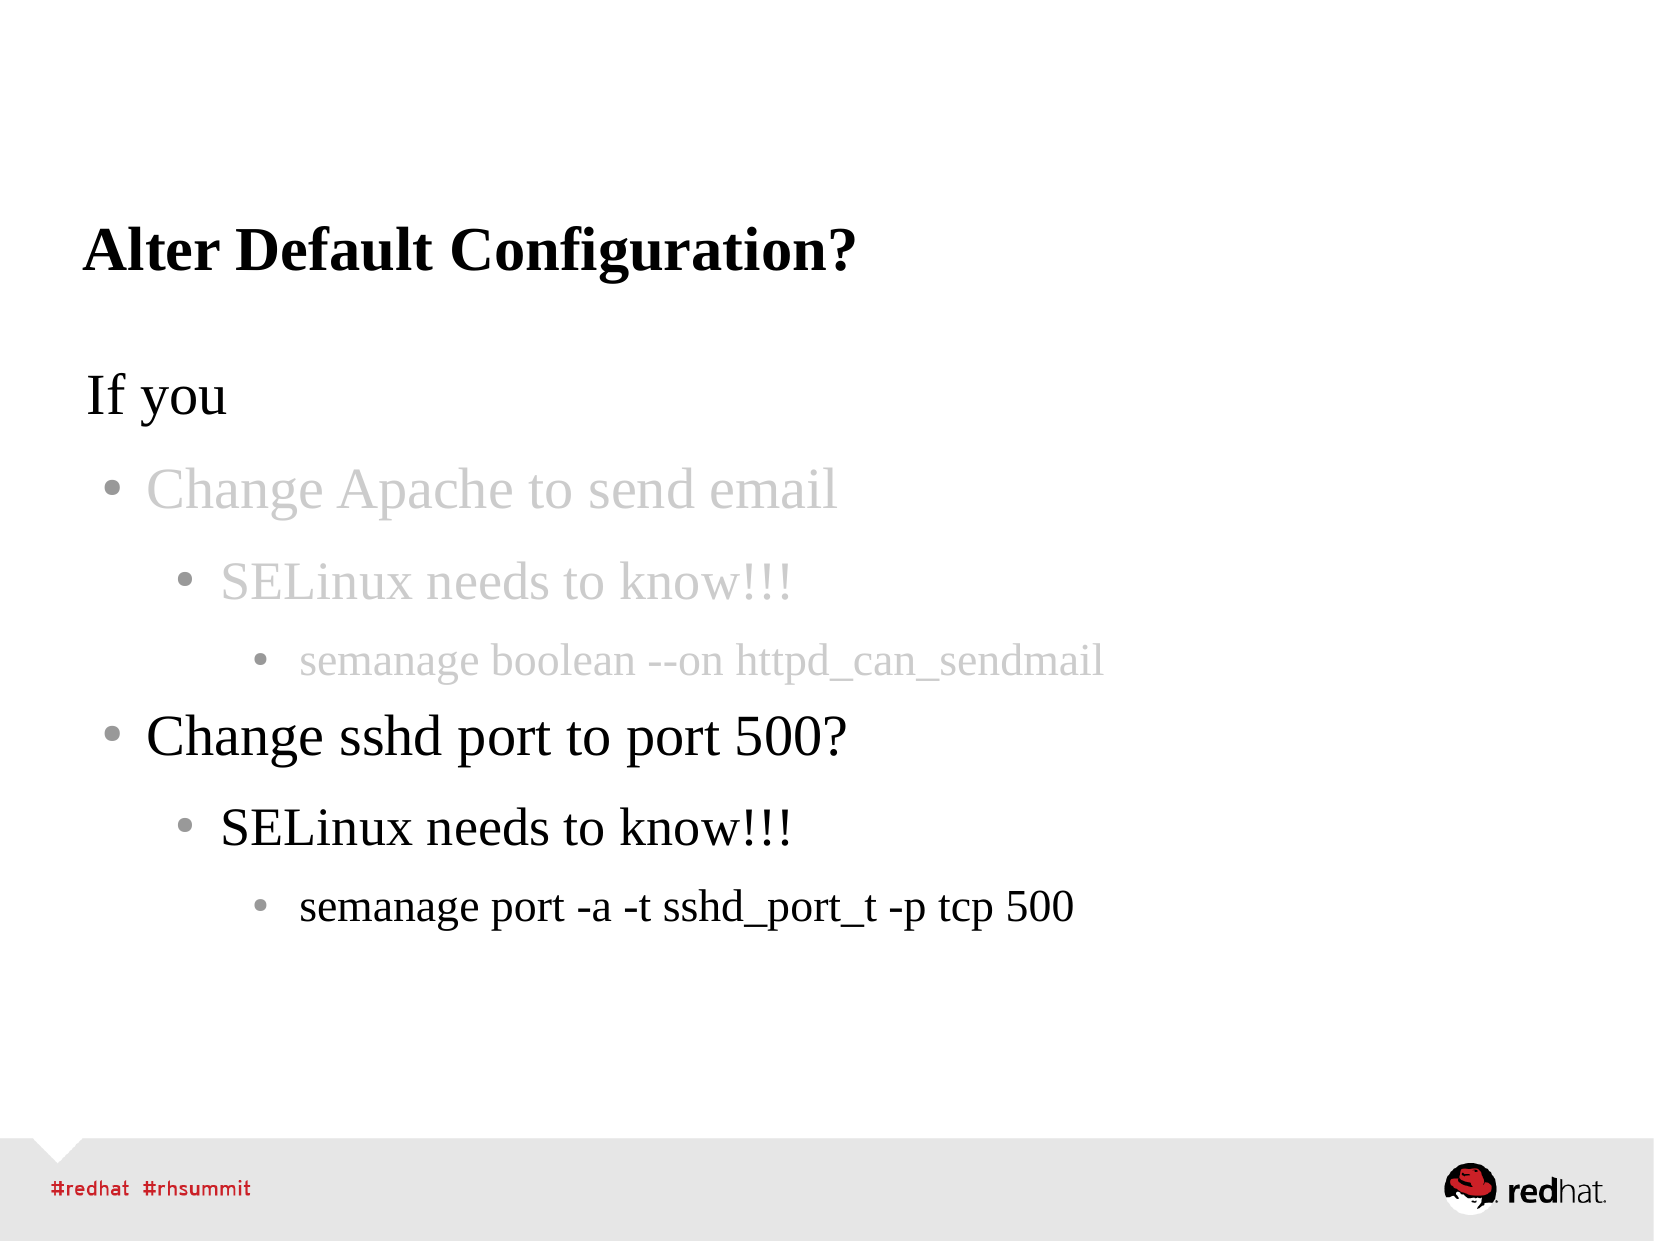

# Alter Default Configuration?
If you
Change Apache to send email
SELinux needs to know!!!
semanage boolean --on httpd_can_sendmail
Change sshd port to port 500?
SELinux needs to know!!!
semanage port -a -t sshd_port_t -p tcp 500